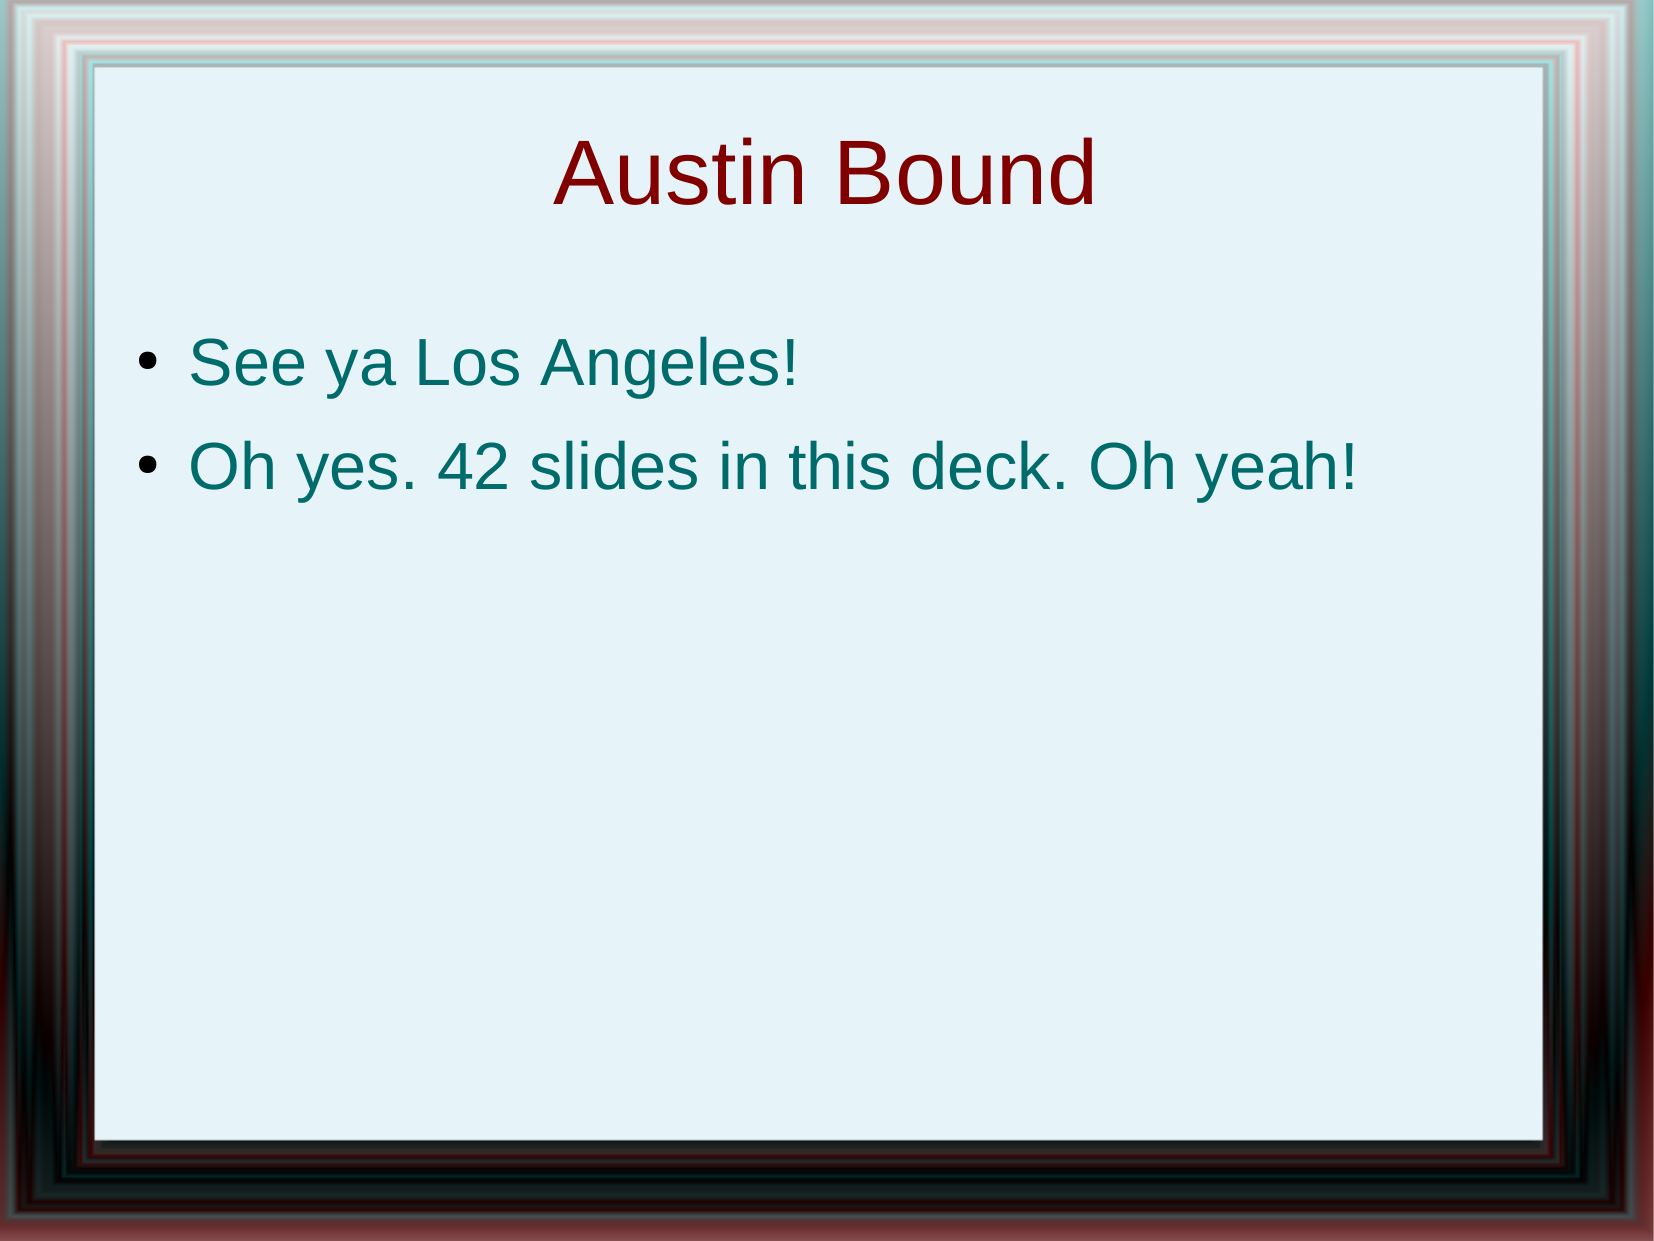

# Austin Bound
See ya Los Angeles!
Oh yes. 42 slides in this deck. Oh yeah!